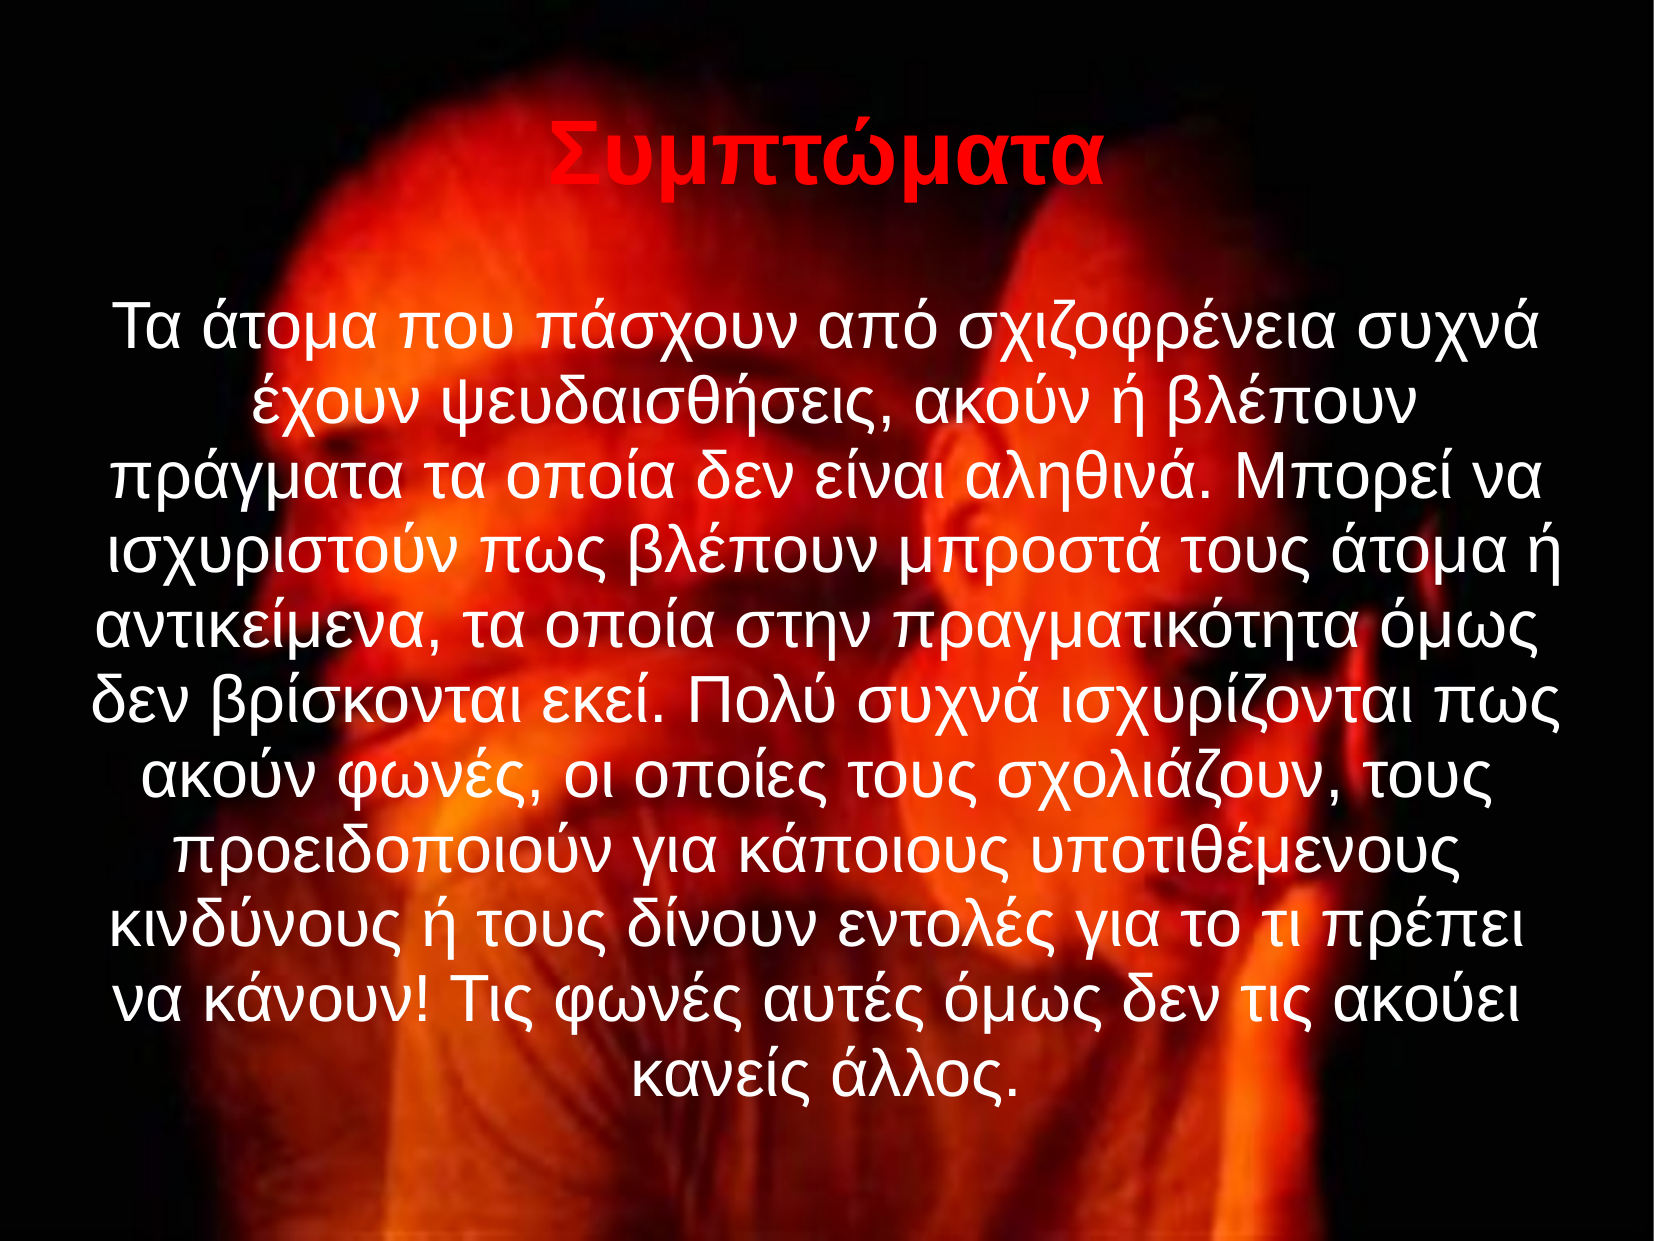

# Συμπτώματα
Τα άτομα που πάσχουν από σχιζοφρένεια συχνά
 έχουν ψευδαισθήσεις, ακούν ή βλέπουν πράγματα τα οποία δεν είναι αληθινά. Μπορεί να
 ισχυριστούν πως βλέπουν μπροστά τους άτομα ή
αντικείμενα, τα οποία στην πραγματικότητα όμως
δεν βρίσκονται εκεί. Πολύ συχνά ισχυρίζονται πως
ακούν φωνές, οι οποίες τους σχολιάζουν, τους
προειδοποιούν για κάποιους υποτιθέμενους
κινδύνους ή τους δίνουν εντολές για το τι πρέπει
να κάνουν! Τις φωνές αυτές όμως δεν τις ακούει
κανείς άλλος.